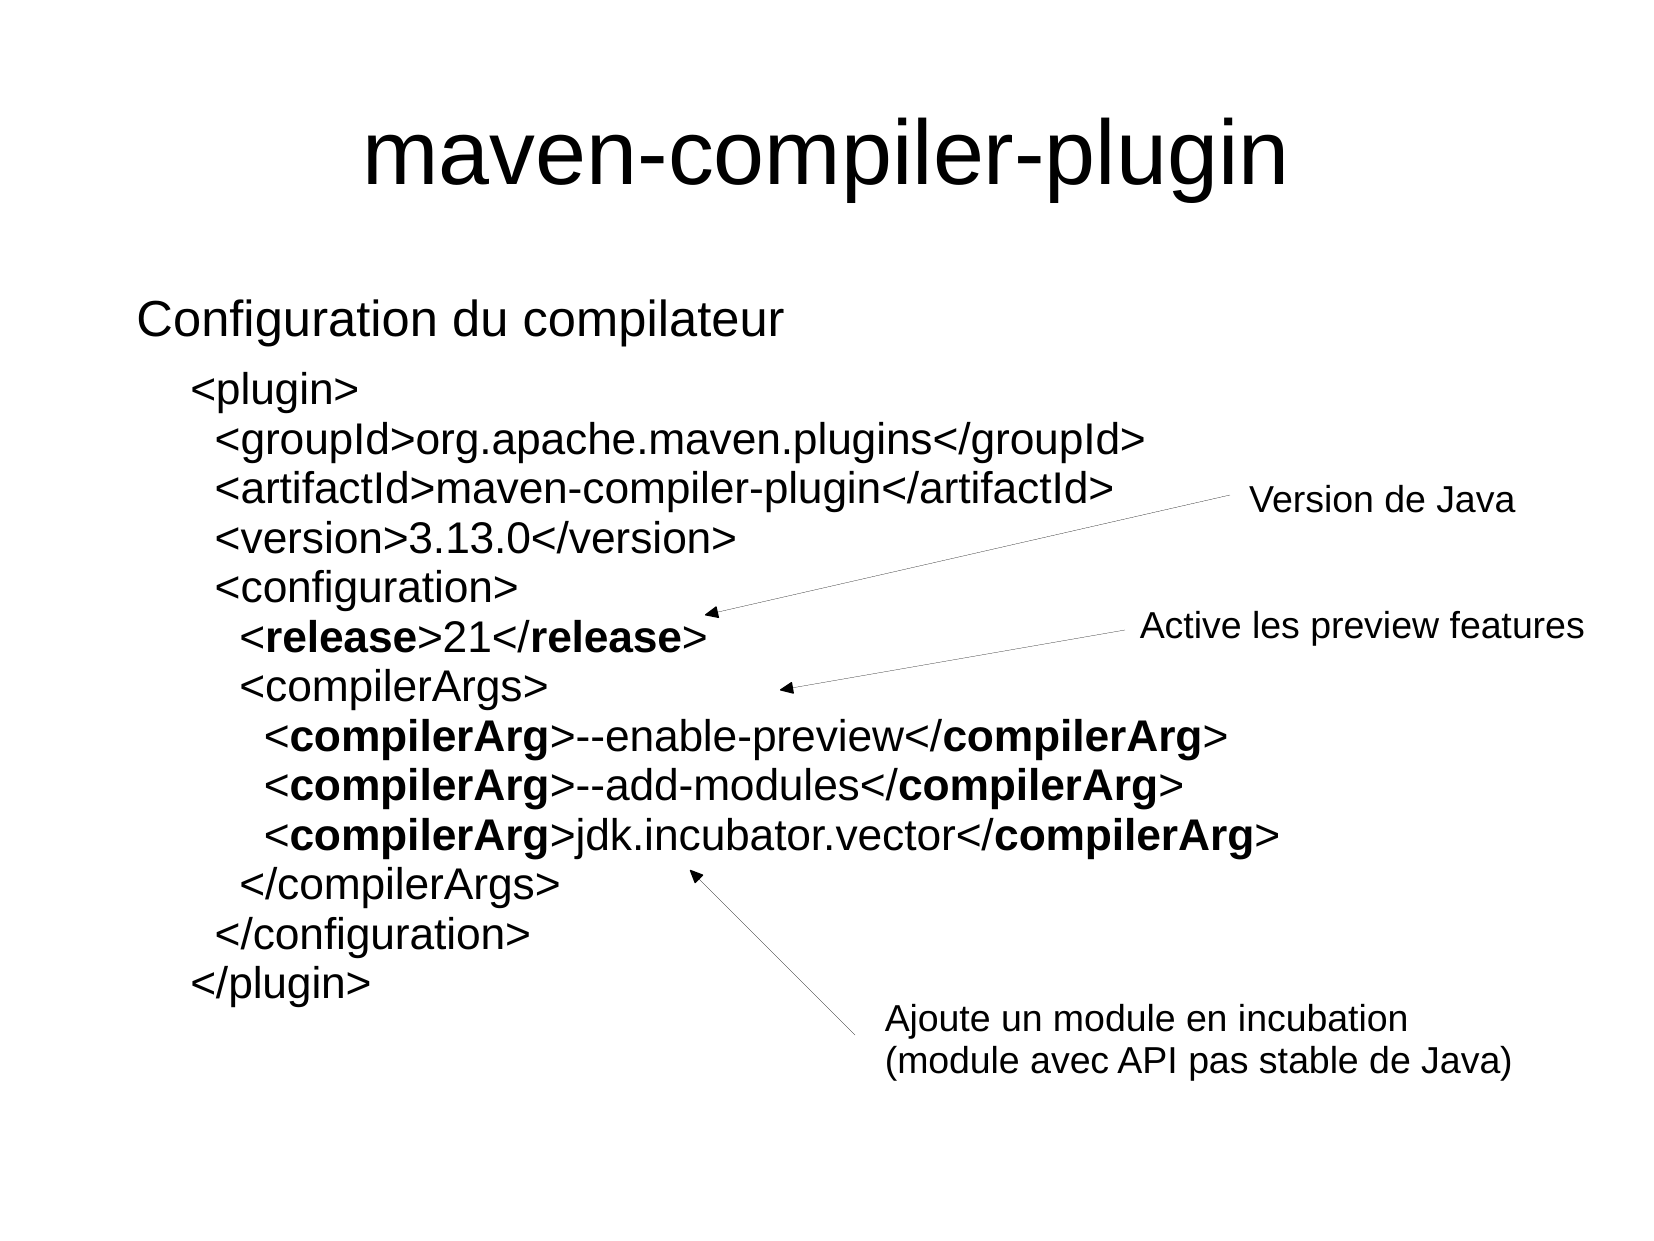

# maven-compiler-plugin
Configuration du compilateur
<plugin>
 <groupId>org.apache.maven.plugins</groupId>
 <artifactId>maven-compiler-plugin</artifactId>
 <version>3.13.0</version>
 <configuration>
 <release>21</release>
 <compilerArgs>
 <compilerArg>--enable-preview</compilerArg>
 <compilerArg>--add-modules</compilerArg>
 <compilerArg>jdk.incubator.vector</compilerArg>
 </compilerArgs>
 </configuration>
</plugin>
Version de Java
Active les preview features
Ajoute un module en incubation
(module avec API pas stable de Java)